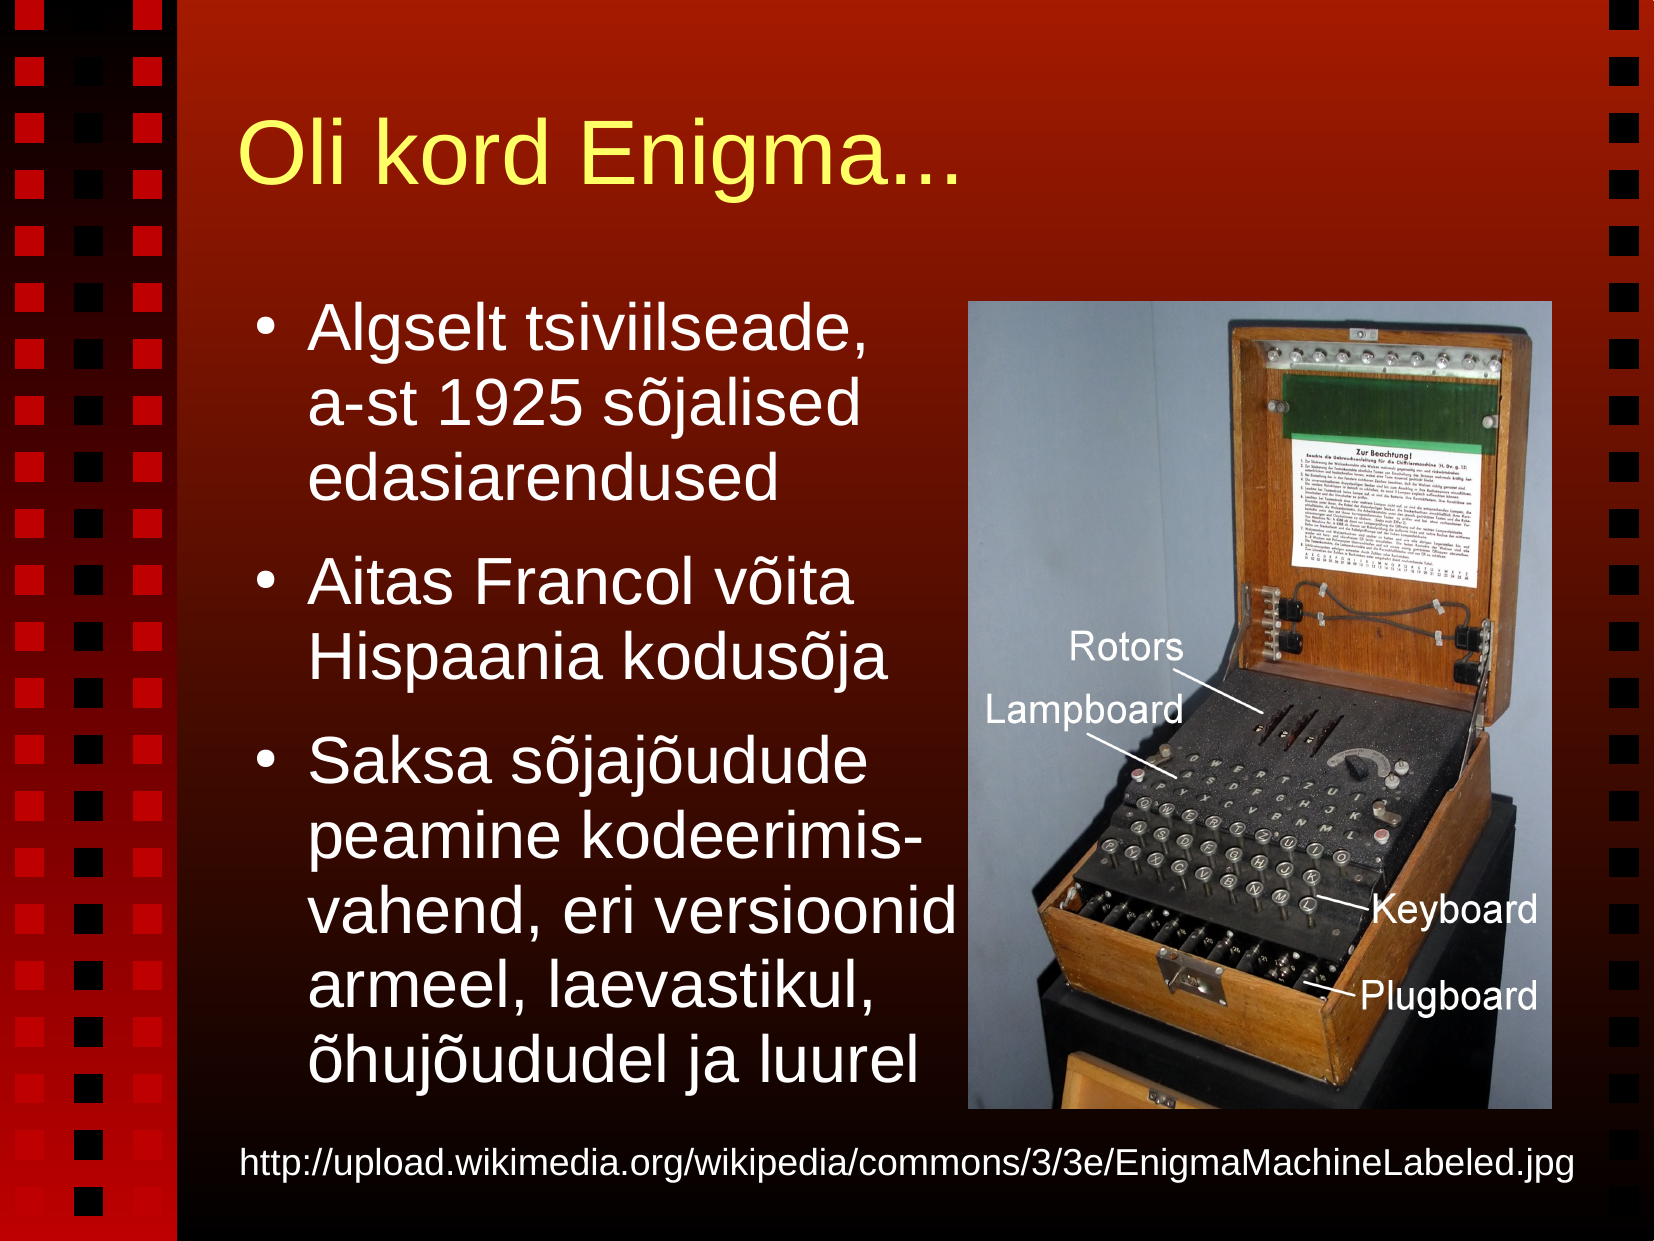

# Oli kord Enigma...
Algselt tsiviilseade,
a-st 1925 sõjalised edasiarendused
Aitas Francol võita Hispaania kodusõja
Saksa sõjajõudude peamine kodeerimis-vahend, eri versioonid armeel, laevastikul, õhujõududel ja luurel
http://upload.wikimedia.org/wikipedia/commons/3/3e/EnigmaMachineLabeled.jpg